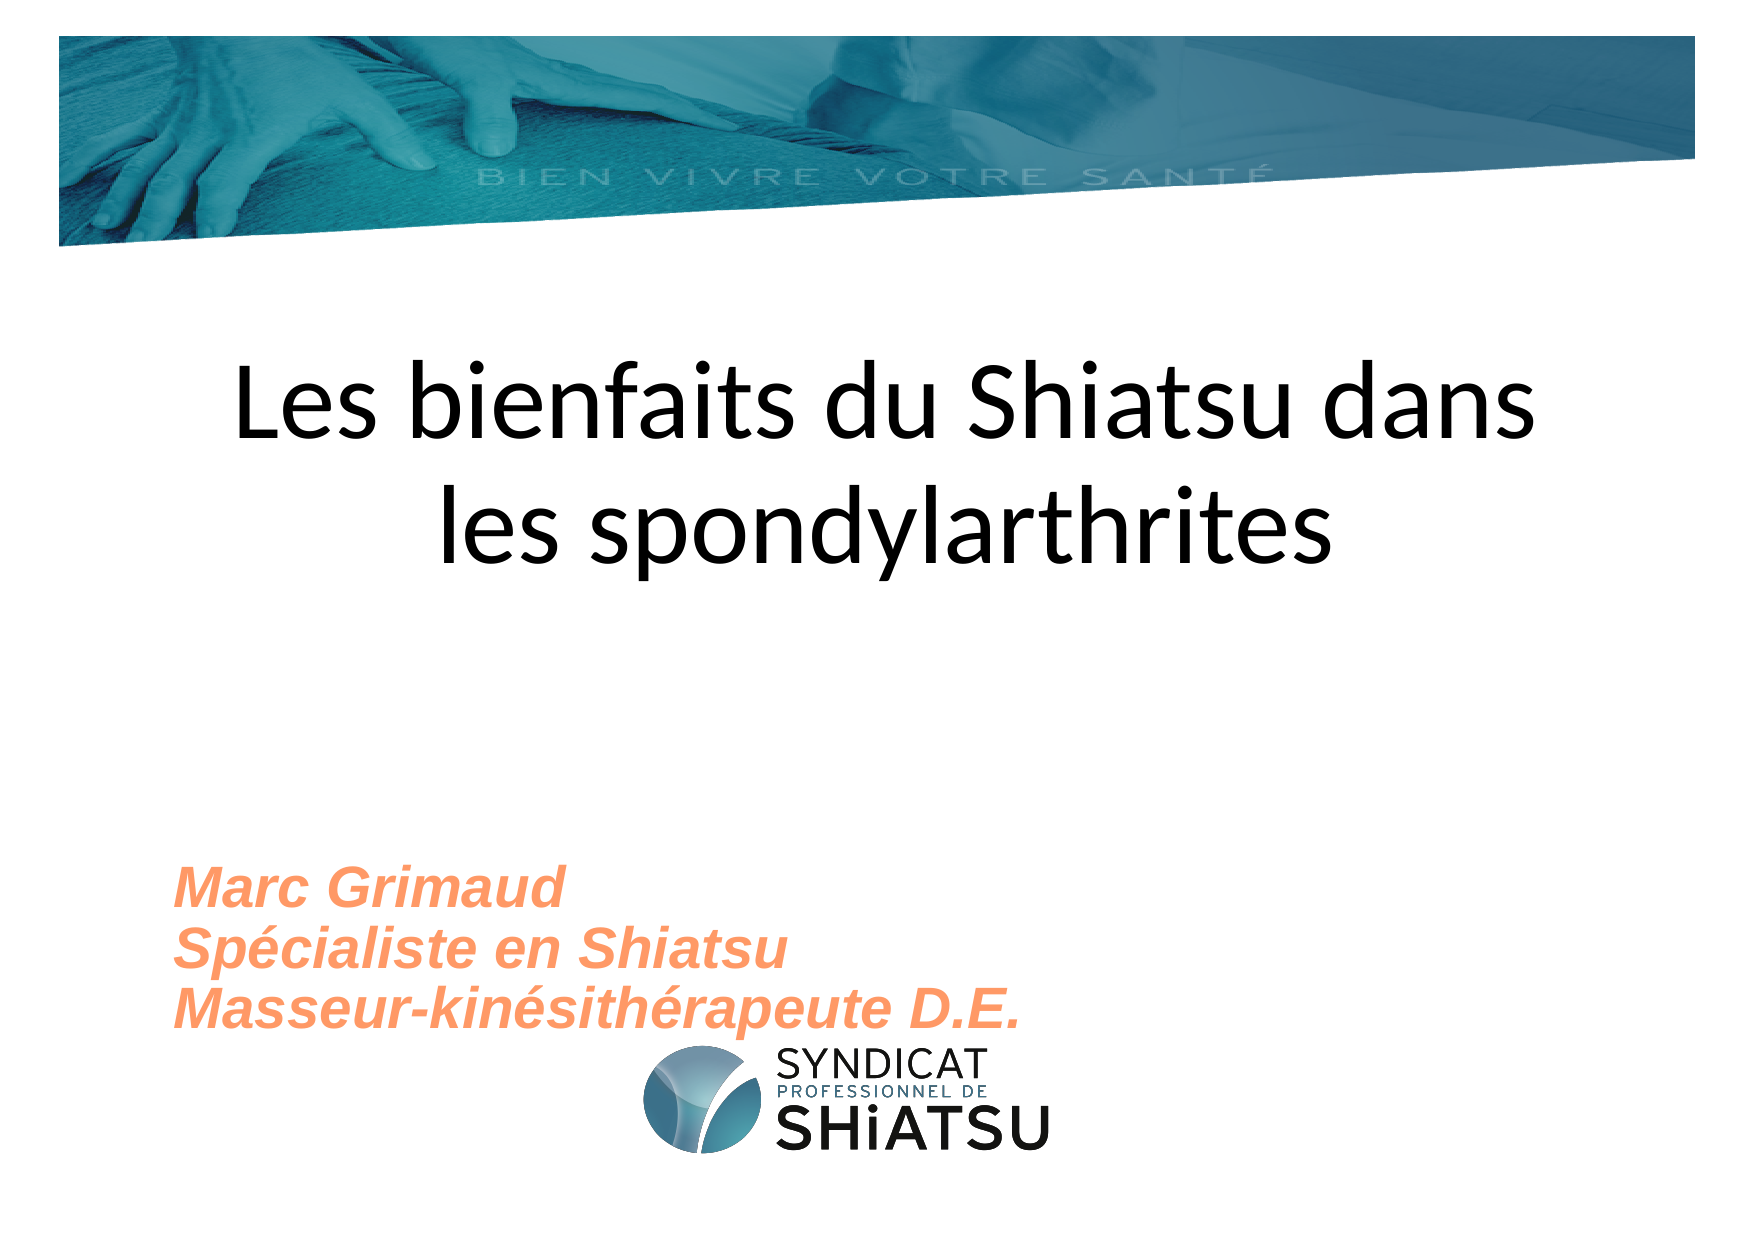

# Les bienfaits du Shiatsu dans les spondylarthrites
Marc Grimaud
Spécialiste en Shiatsu
Masseur-kinésithérapeute D.E.